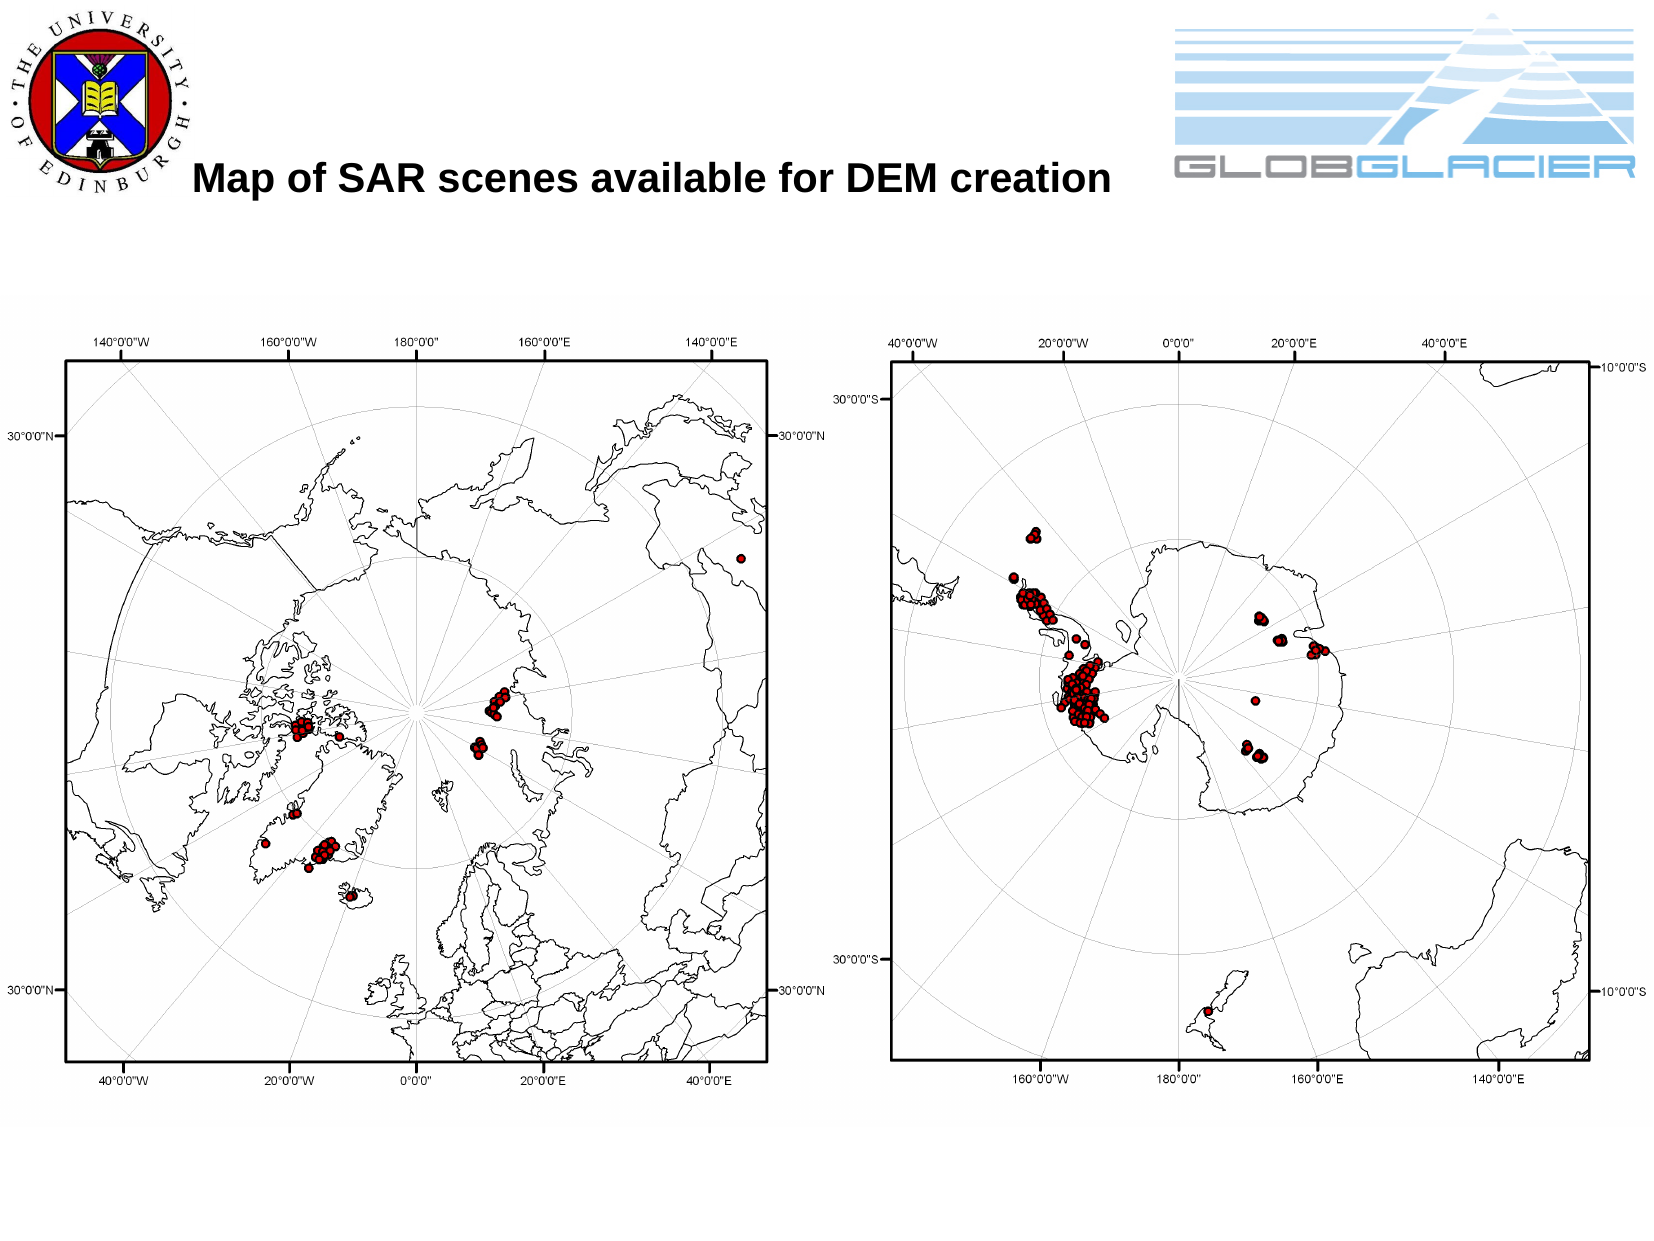

Map of SAR scenes available for DEM creation